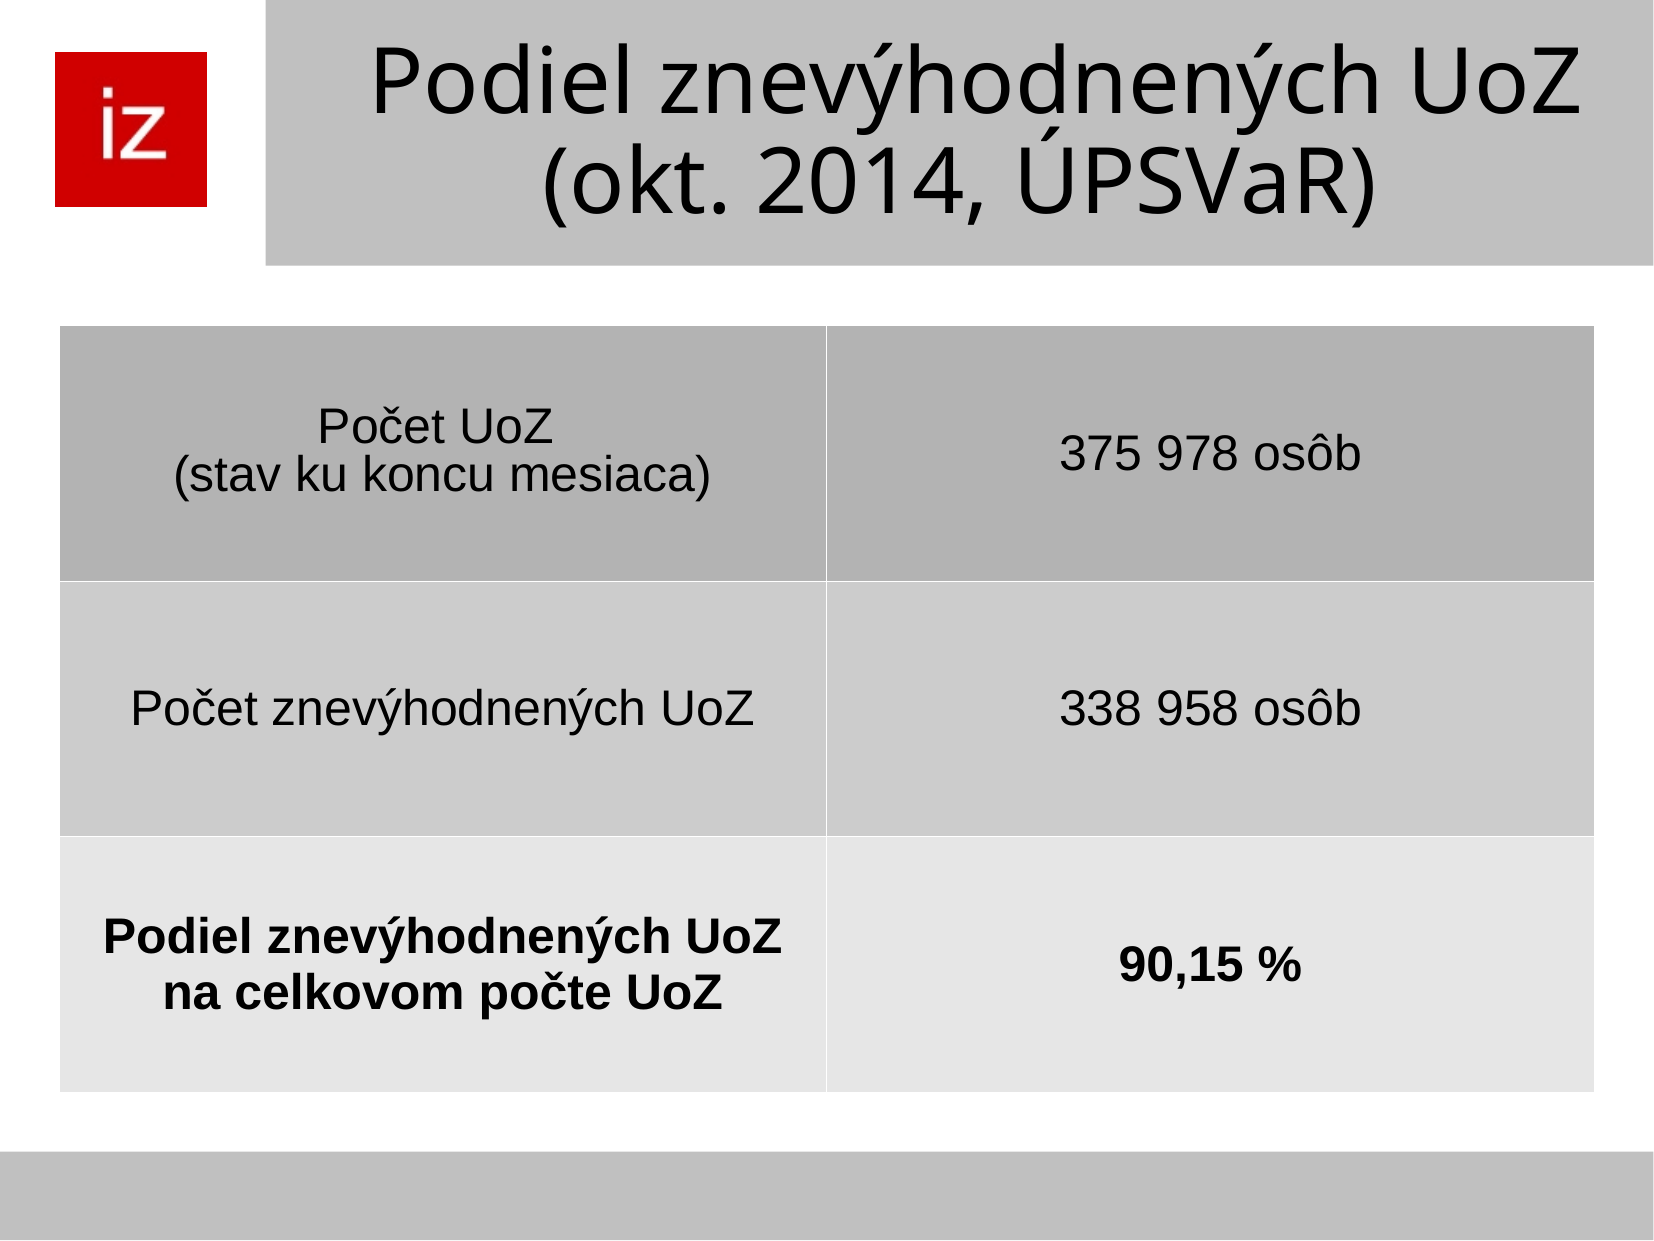

# Podiel znevýhodnených UoZ (okt. 2014, ÚPSVaR)
| Počet UoZ (stav ku koncu mesiaca) | 375 978 osôb |
| --- | --- |
| Počet znevýhodnených UoZ | 338 958 osôb |
| Podiel znevýhodnených UoZ na celkovom počte UoZ | 90,15 % |